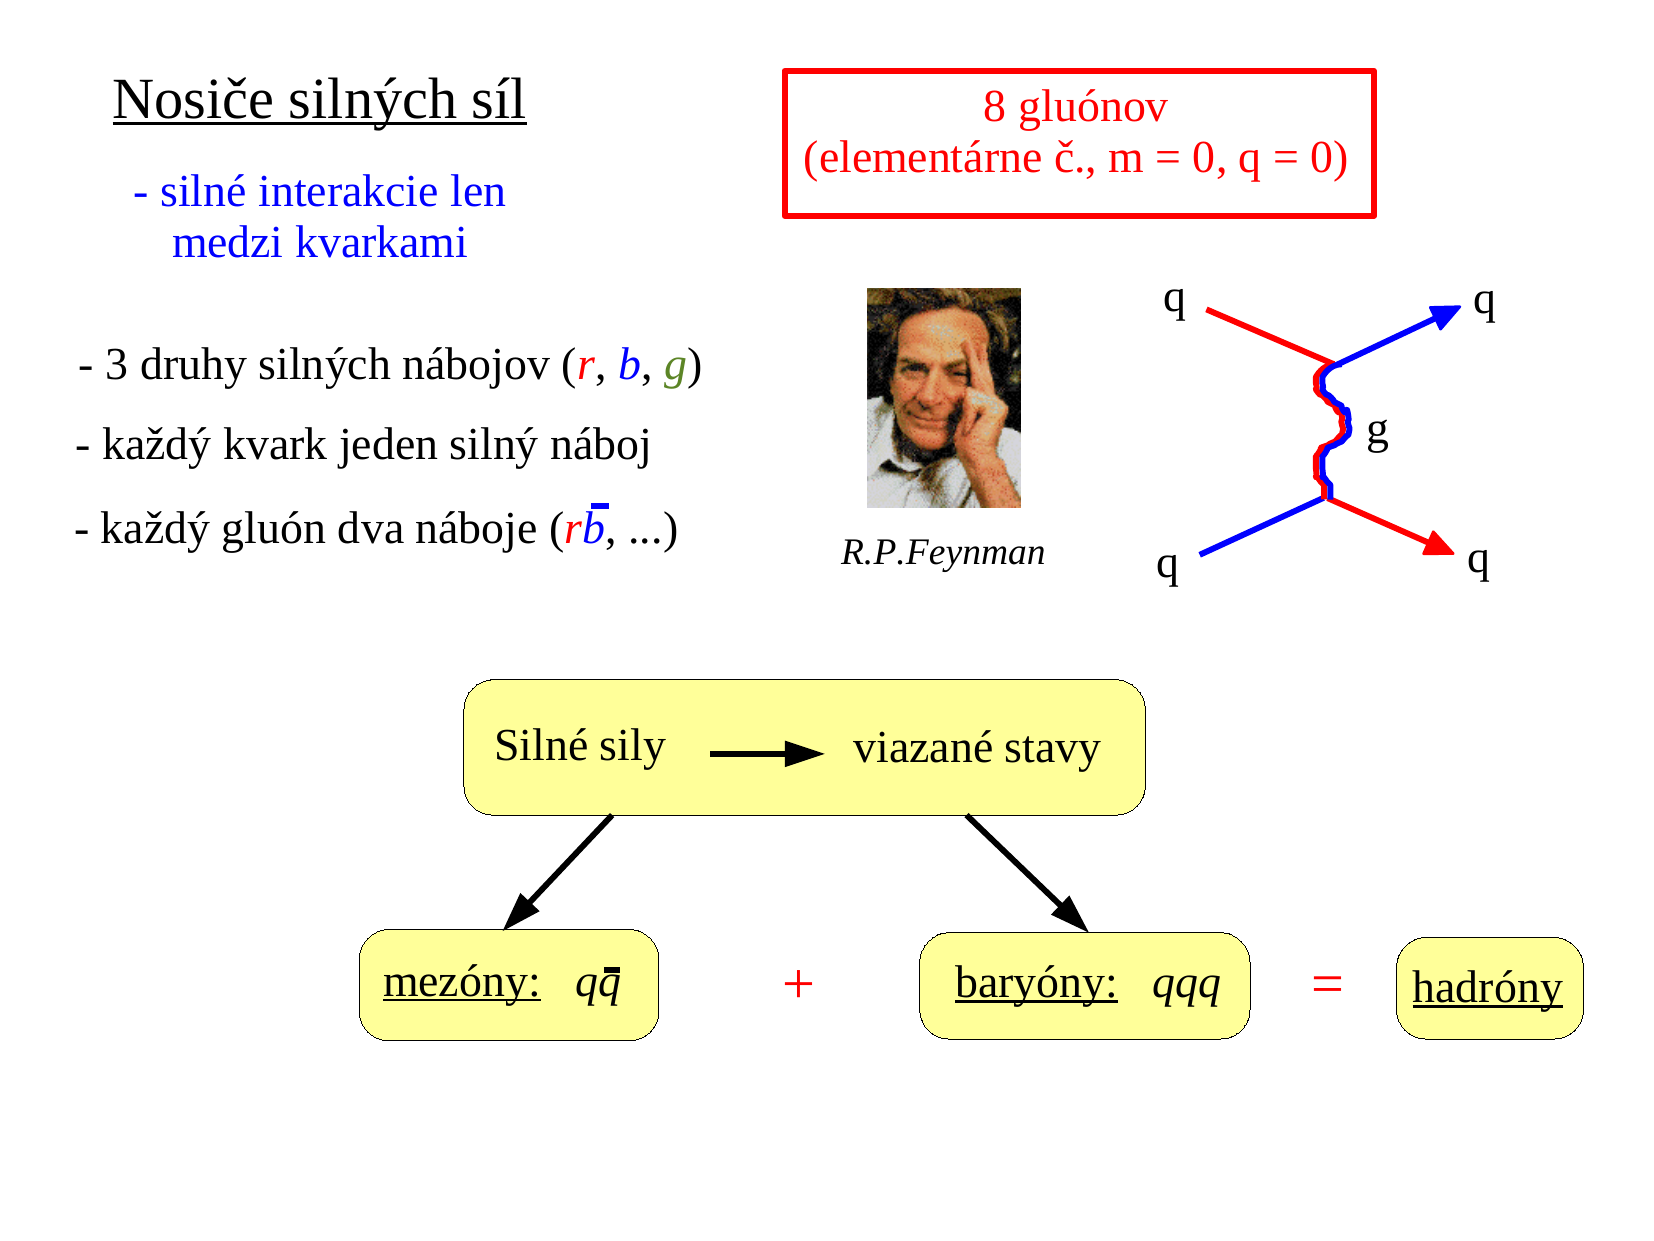

Nosiče silných síl
8 gluónov
(elementárne č., m = 0, q = 0)
- silné interakcie len
medzi kvarkami
q
q
g
q
q
R.P.Feynman
- 3 druhy silných nábojov (r, b, g)
- každý kvark jeden silný náboj
- každý gluón dva náboje (rb, ...)
Silné sily
viazané stavy
mezóny: qq
baryóny: qqq
hadróny
+
=